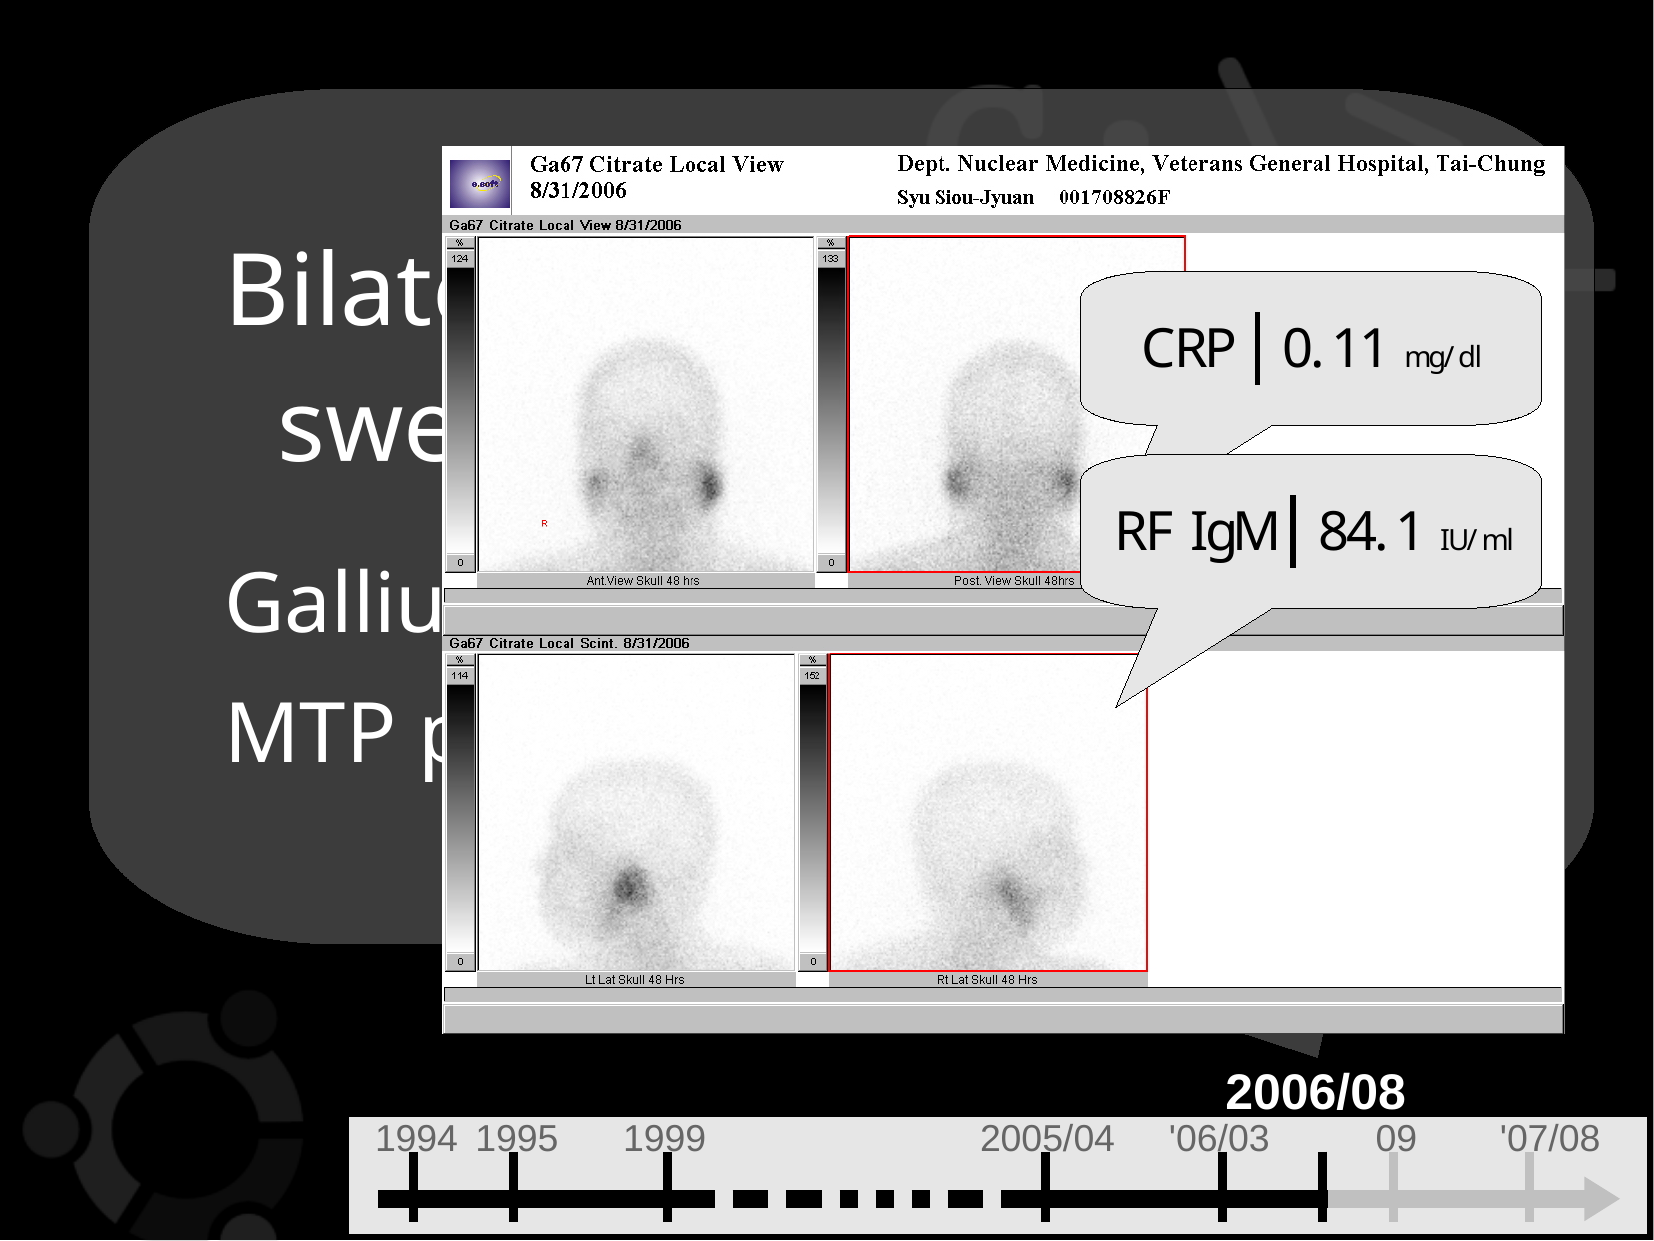

# Bilateral cheeks painful swelling for 1 week
Gallium67 scan
MTP pulse therapyy
53 y/o
2006/08
1994
1995
1999
2005/04
'06/03
09
'07/08